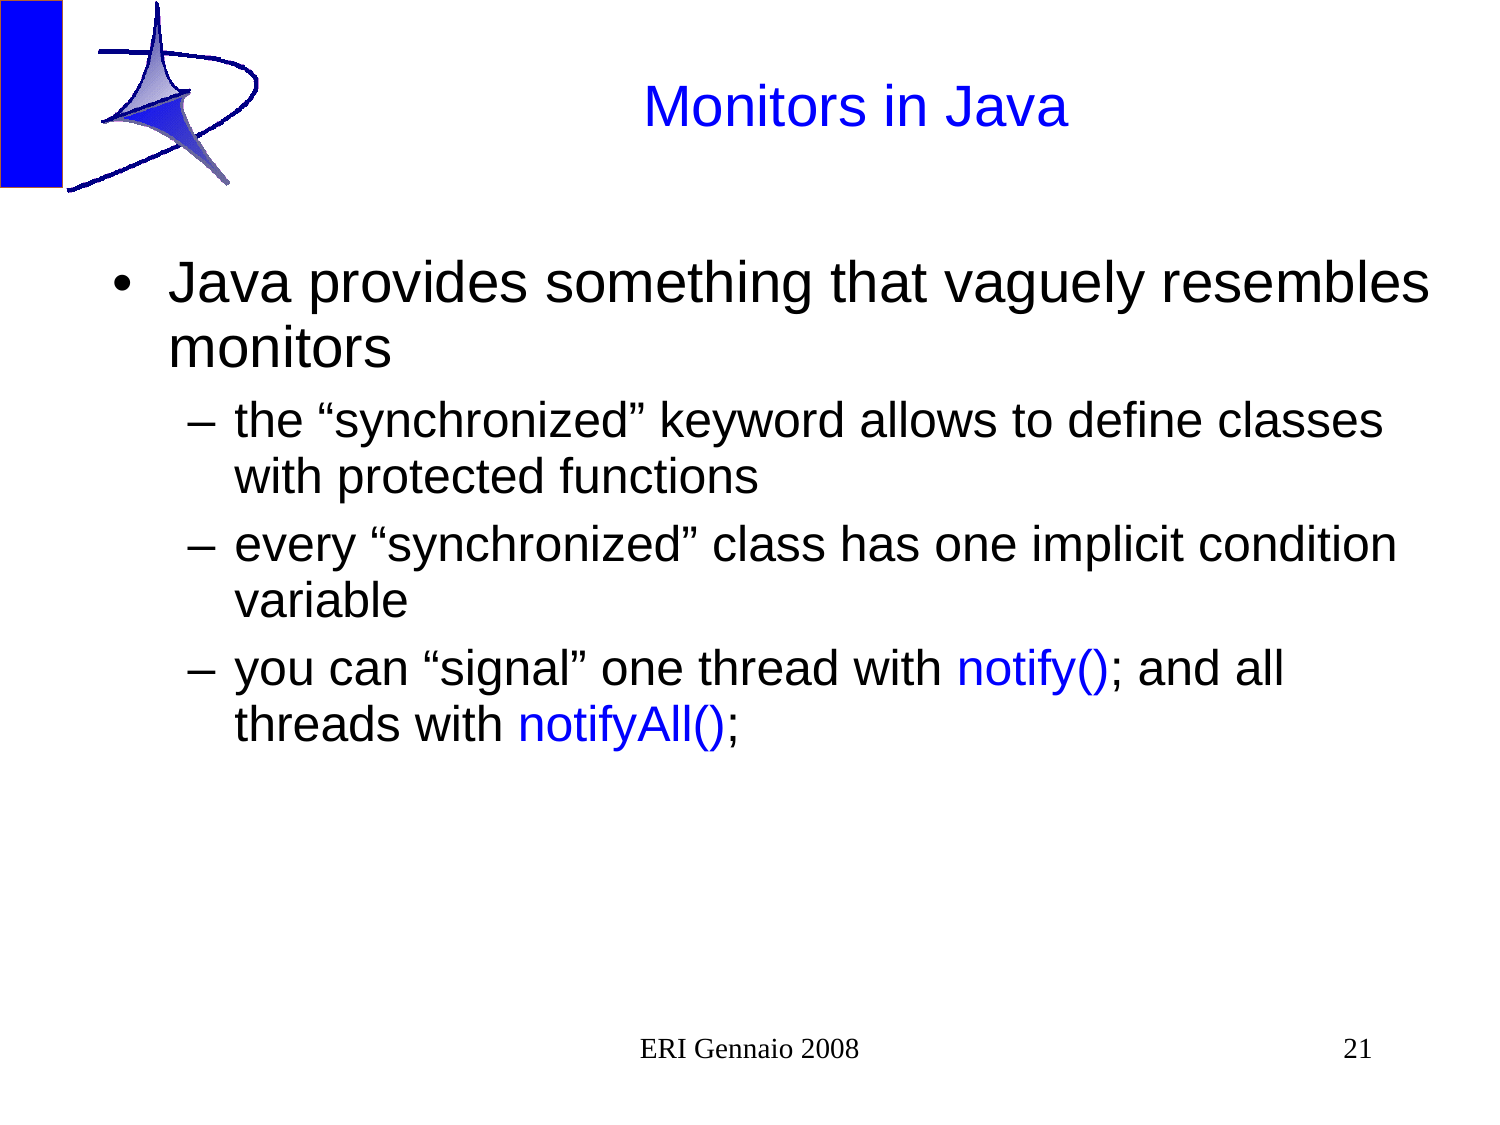

# Monitors in Java
Java provides something that vaguely resembles monitors
the “synchronized” keyword allows to define classes with protected functions
every “synchronized” class has one implicit condition variable
you can “signal” one thread with notify(); and all threads with notifyAll();
ERI Gennaio 2008
21